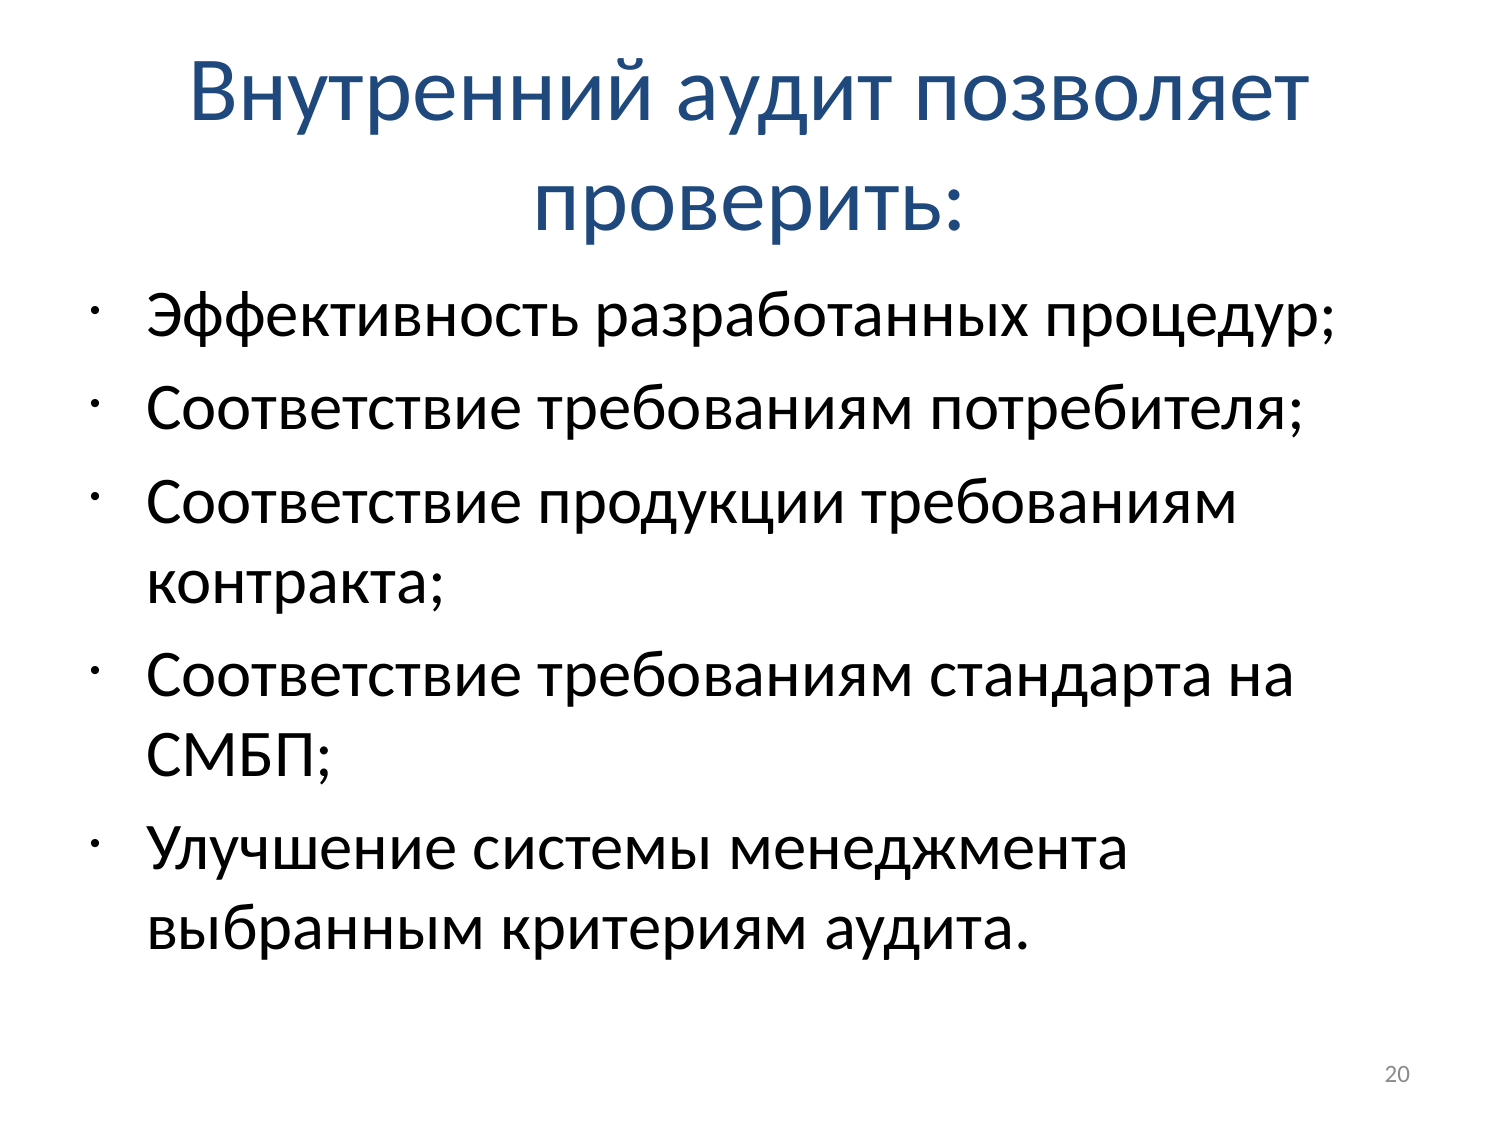

Внутренний аудит позволяет проверить:
Эффективность разработанных процедур;
Соответствие требованиям потребителя;
Соответствие продукции требованиям контракта;
Соответствие требованиям стандарта на СМБП;
Улучшение системы менеджмента выбранным критериям аудита.